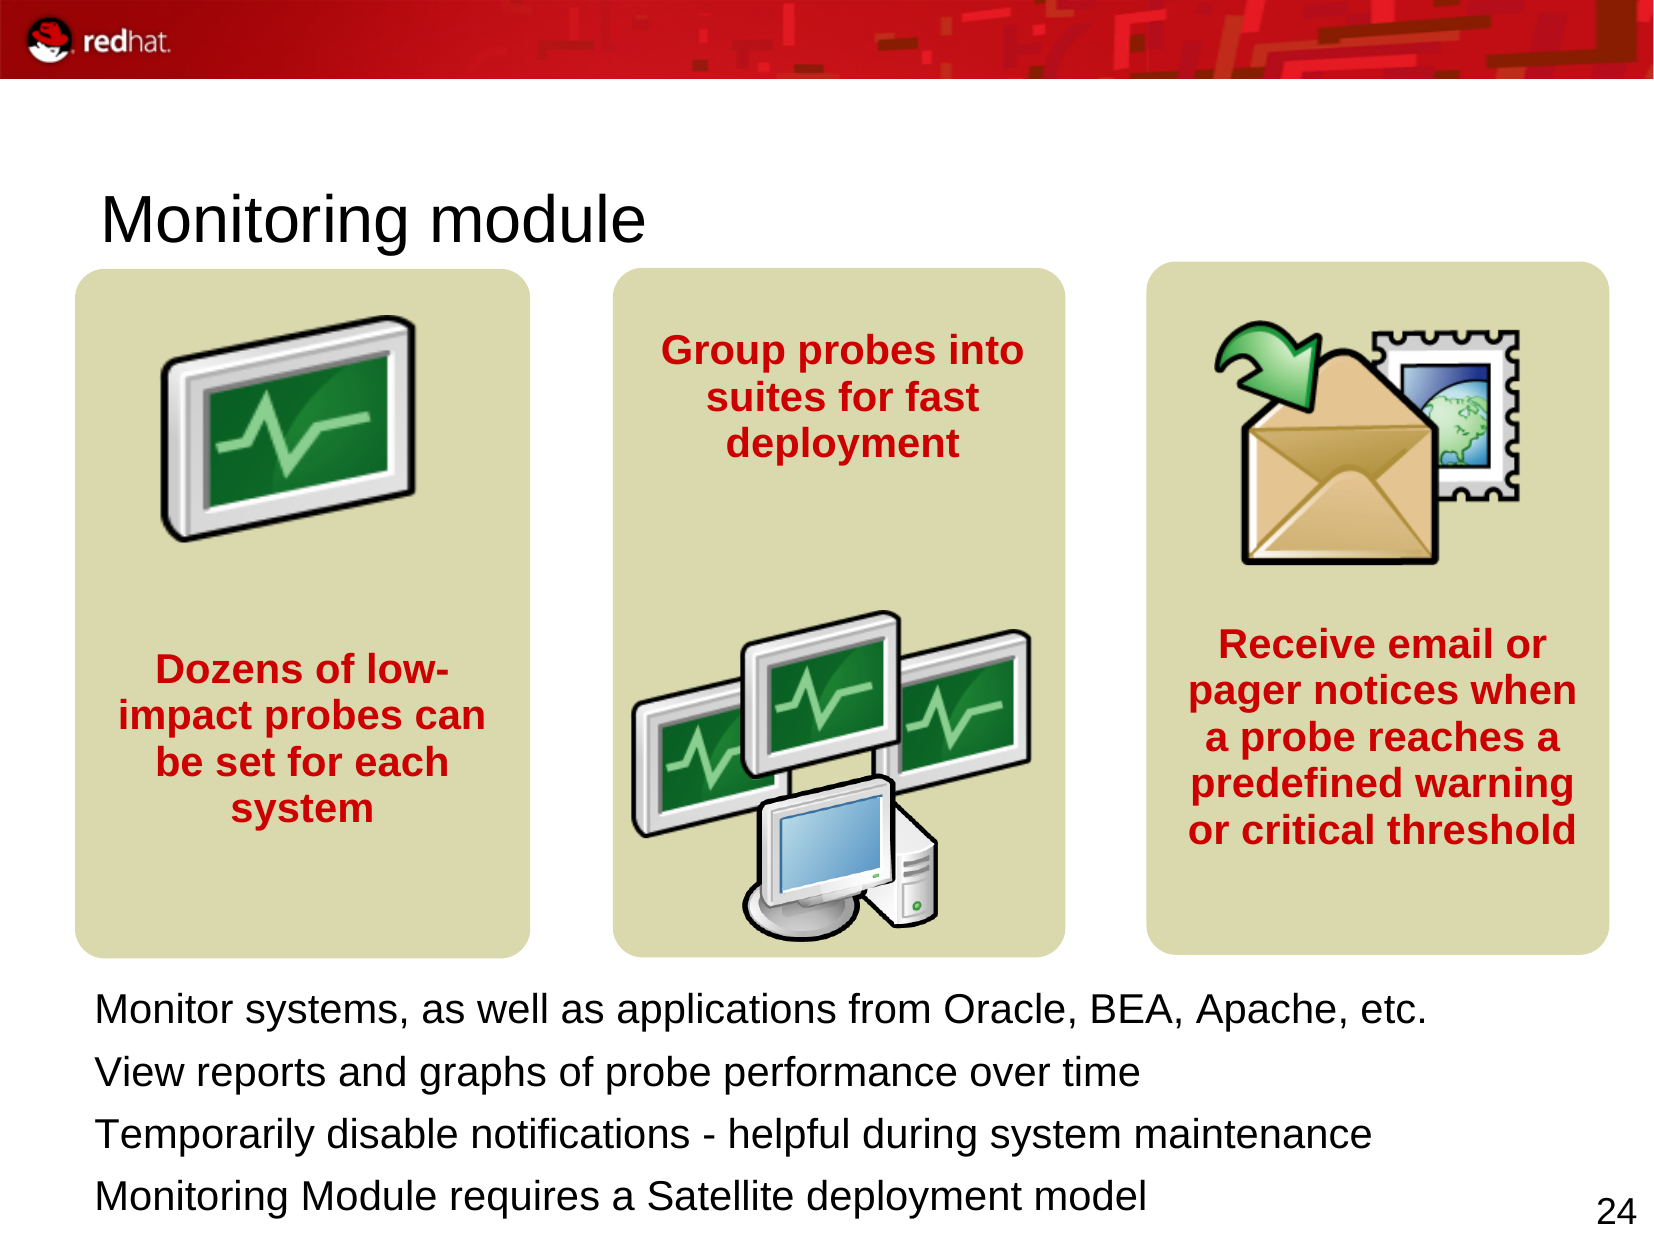

# Monitoring module
Group probes into suites for fast deployment
Receive email or pager notices when a probe reaches a predefined warning or critical threshold
Dozens of low-impact probes can be set for each system
Monitor systems, as well as applications from Oracle, BEA, Apache, etc.
View reports and graphs of probe performance over time
Temporarily disable notifications - helpful during system maintenance
Monitoring Module requires a Satellite deployment model